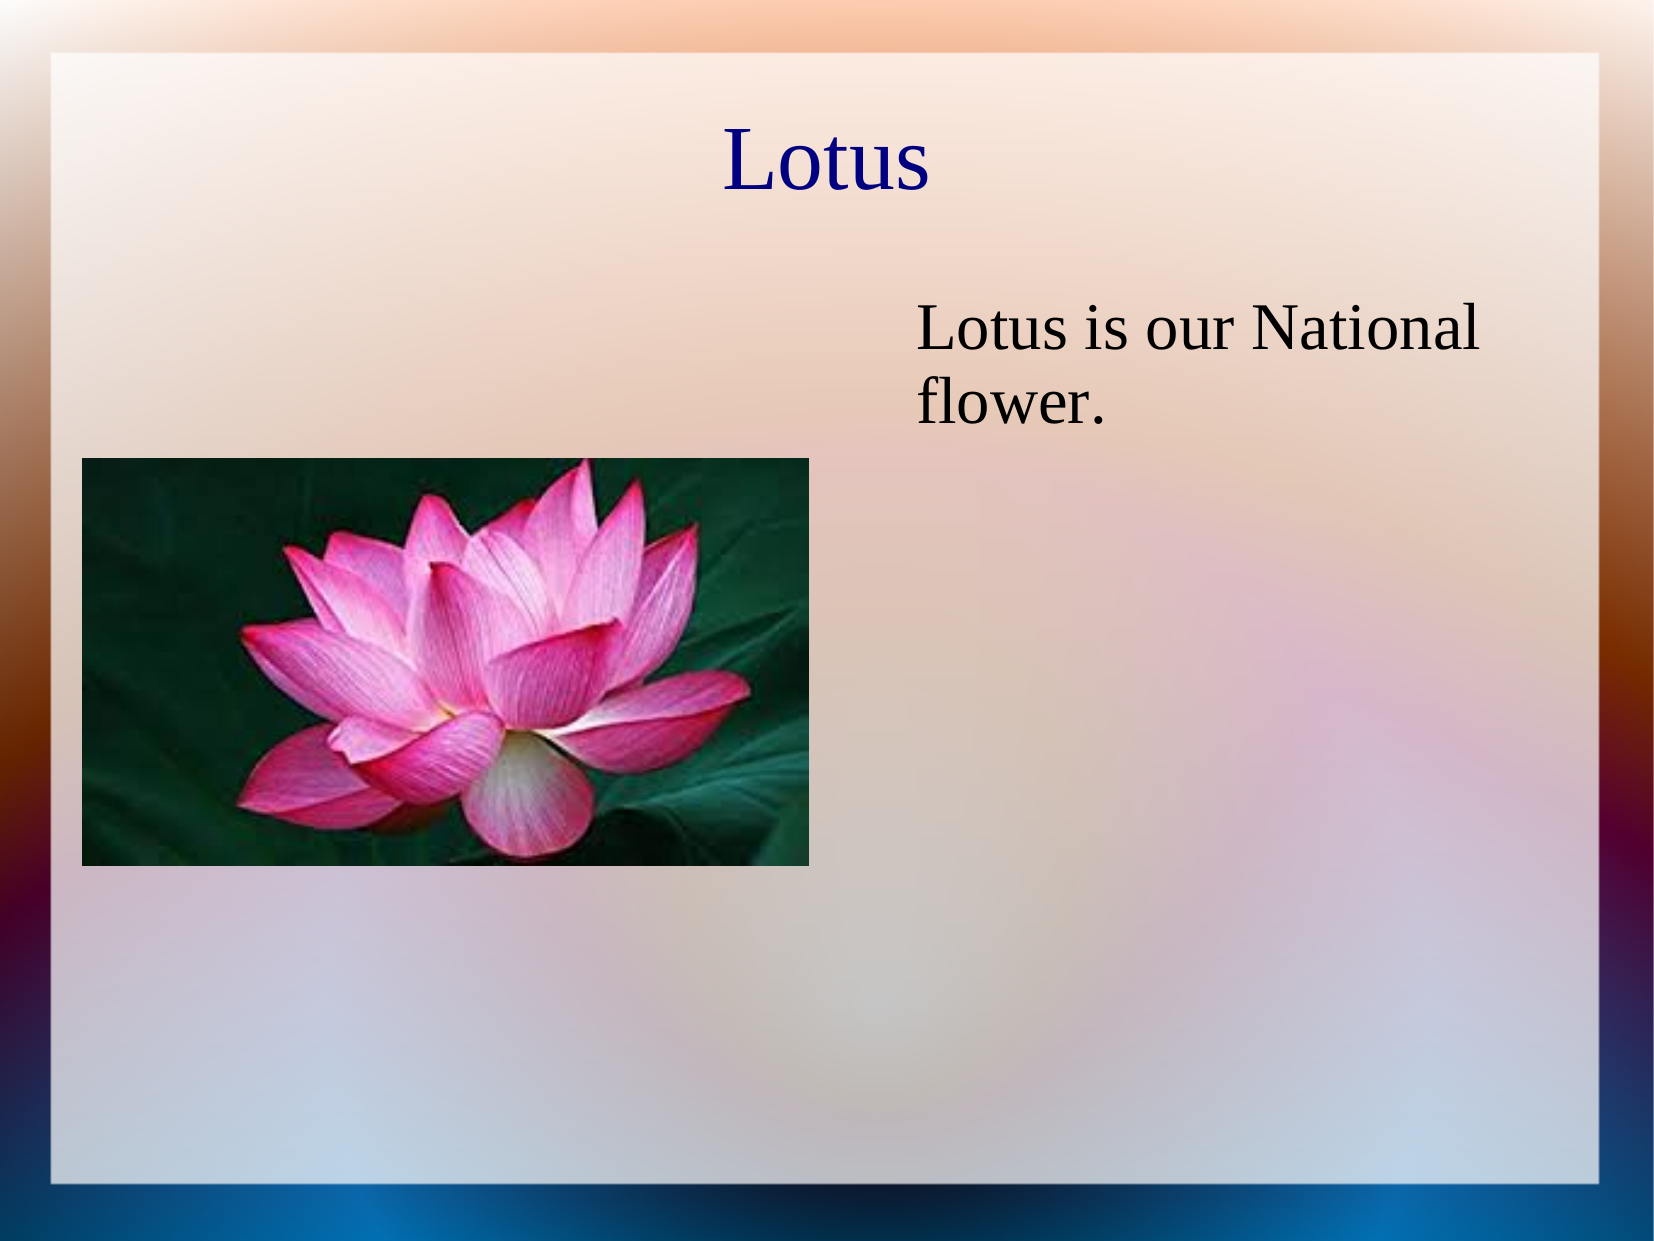

# Lotus
Lotus is our National flower.